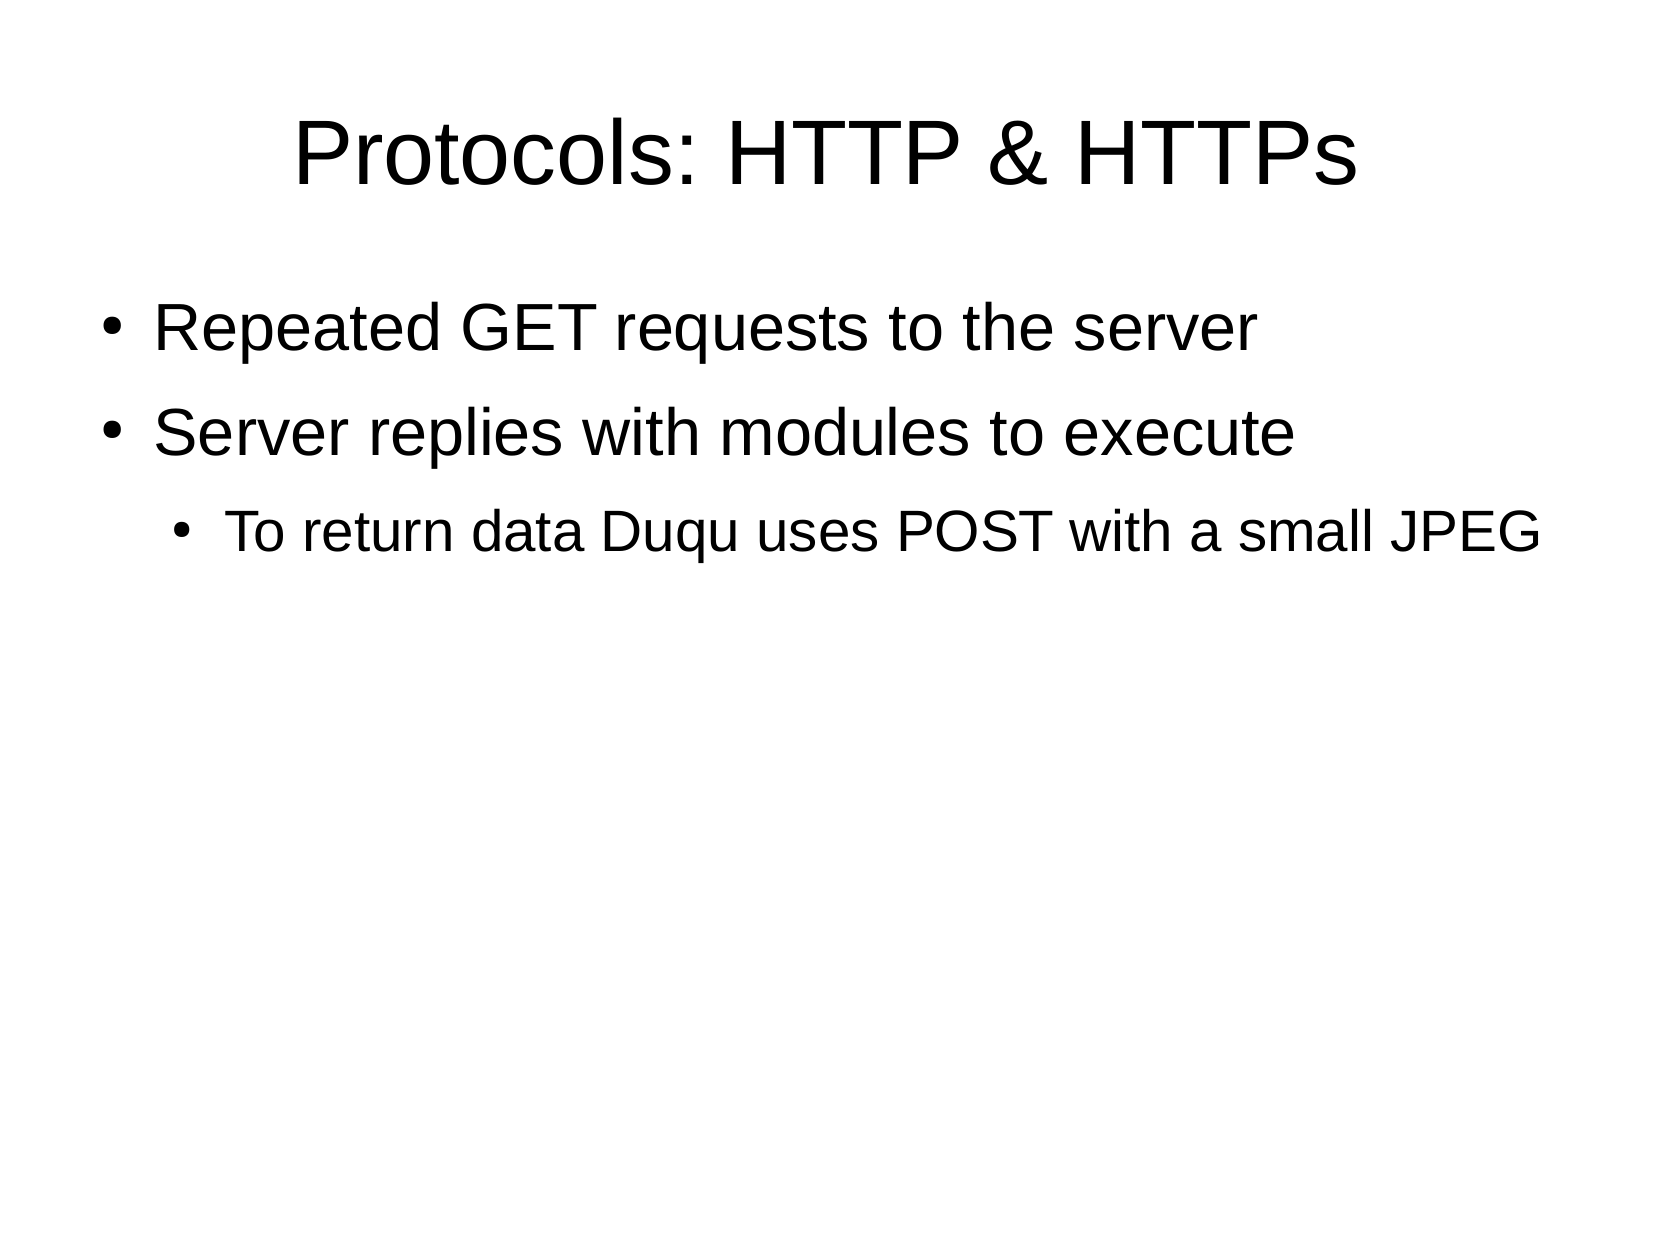

# Protocols: HTTP & HTTPs
Repeated GET requests to the server
Server replies with modules to execute
To return data Duqu uses POST with a small JPEG